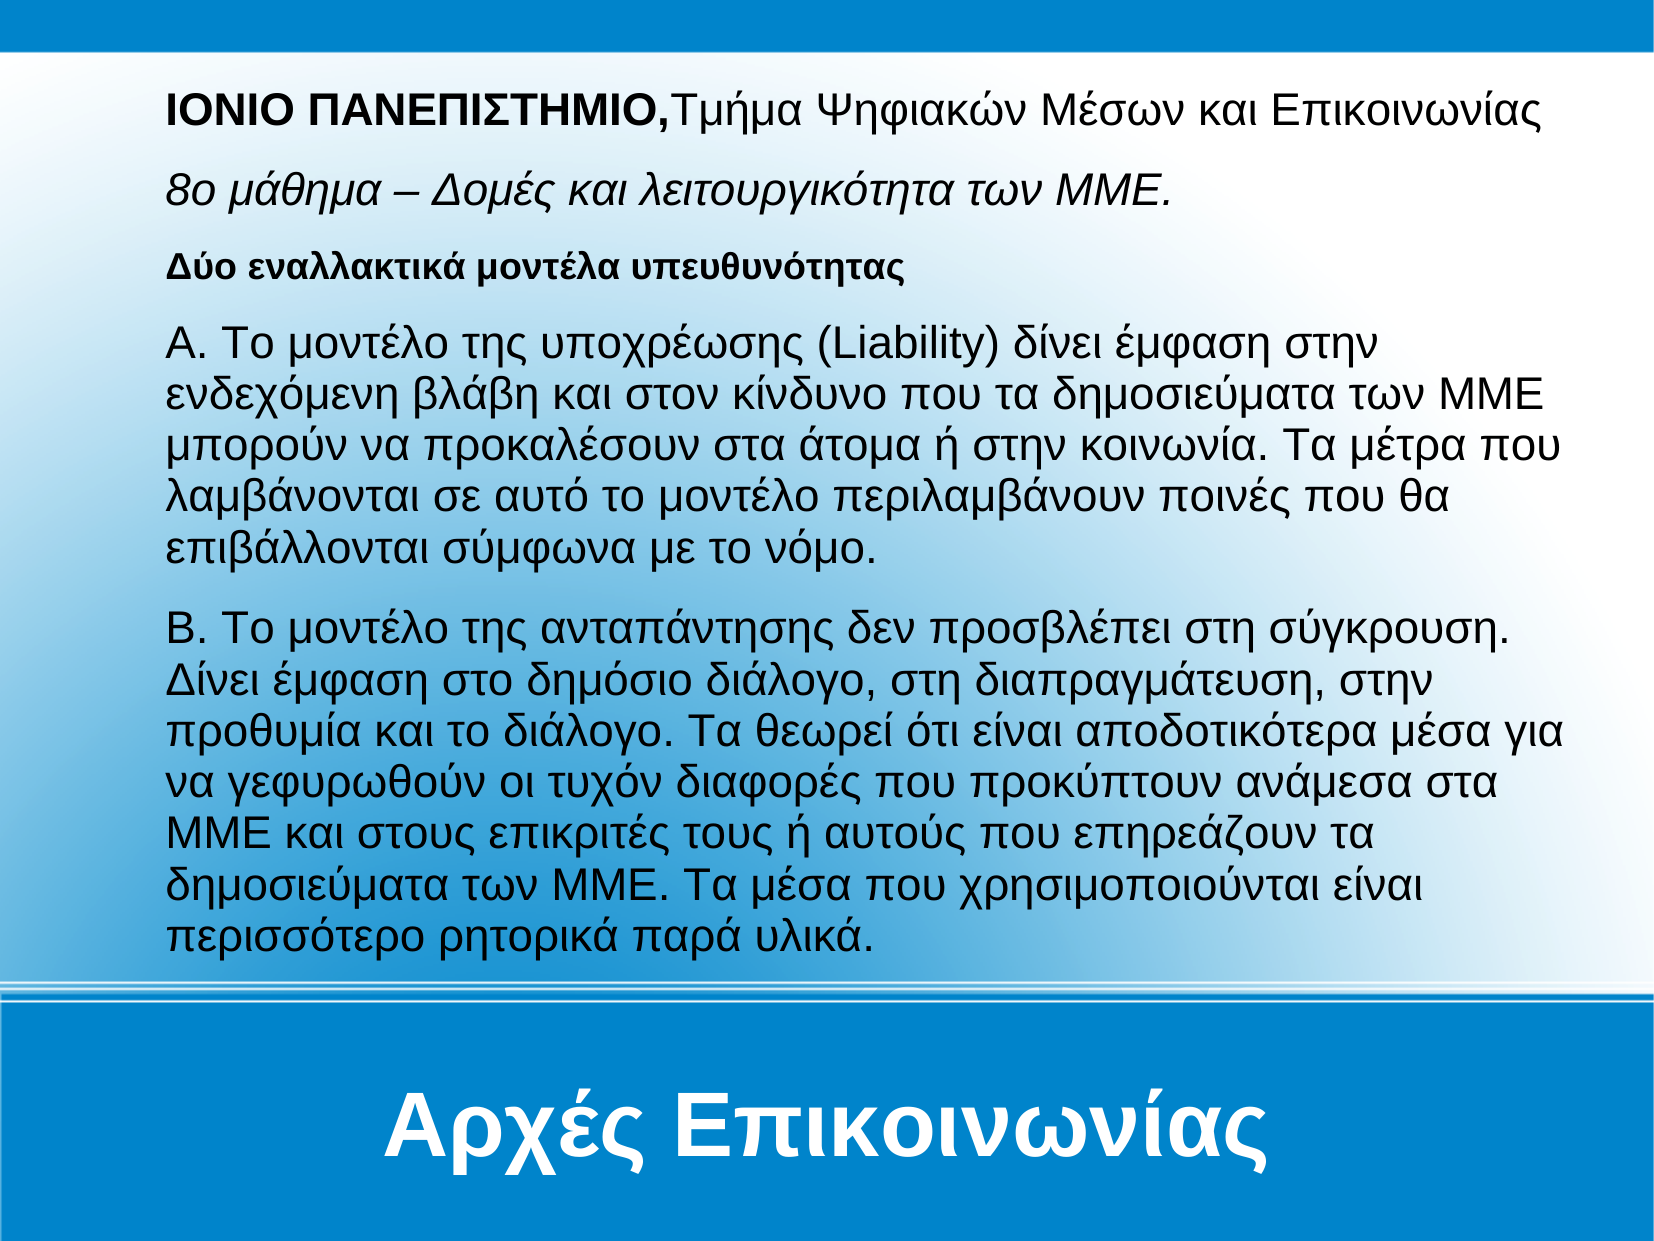

ΙΟΝΙΟ ΠΑΝΕΠΙΣΤΗΜΙΟ,Τμήμα Ψηφιακών Μέσων και Επικοινωνίας
8ο μάθημα – Δομές και λειτουργικότητα των ΜΜΕ.
Δύο εναλλακτικά μοντέλα υπευθυνότητας
Α. Το μοντέλο της υποχρέωσης (Liability) δίνει έμφαση στην ενδεχόμενη βλάβη και στον κίνδυνο που τα δημοσιεύματα των ΜΜΕ μπορούν να προκαλέσουν στα άτομα ή στην κοινωνία. Τα μέτρα που λαμβάνονται σε αυτό το μοντέλο περιλαμβάνουν ποινές που θα επιβάλλονται σύμφωνα με το νόμο.
Β. Το μοντέλο της ανταπάντησης δεν προσβλέπει στη σύγκρουση. Δίνει έμφαση στο δημόσιο διάλογο, στη διαπραγμάτευση, στην προθυμία και το διάλογο. Τα θεωρεί ότι είναι αποδοτικότερα μέσα για να γεφυρωθούν οι τυχόν διαφορές που προκύπτουν ανάμεσα στα ΜΜΕ και στους επικριτές τους ή αυτούς που επηρεάζουν τα δημοσιεύματα των ΜΜΕ. Τα μέσα που χρησιμοποιούνται είναι περισσότερο ρητορικά παρά υλικά.
# Αρχές Επικοινωνίας